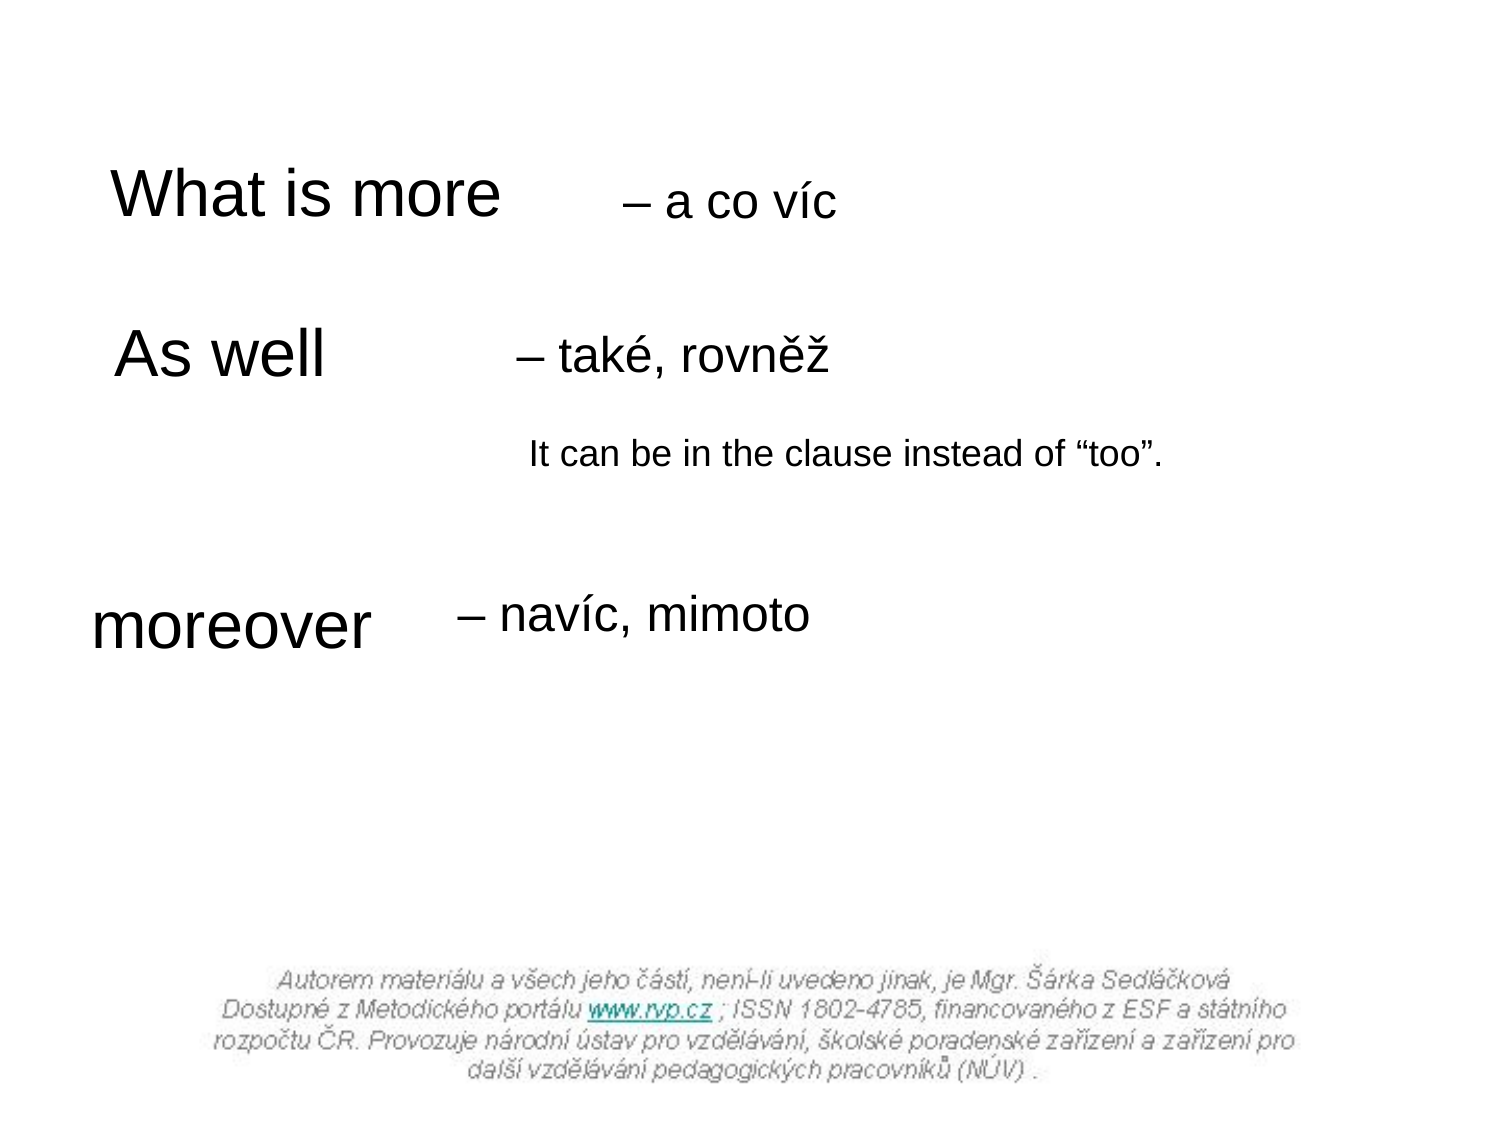

# What is more
‒ a co víc
As well
‒ také, rovněž
It can be in the clause instead of “too”.
moreover
‒ navíc, mimoto